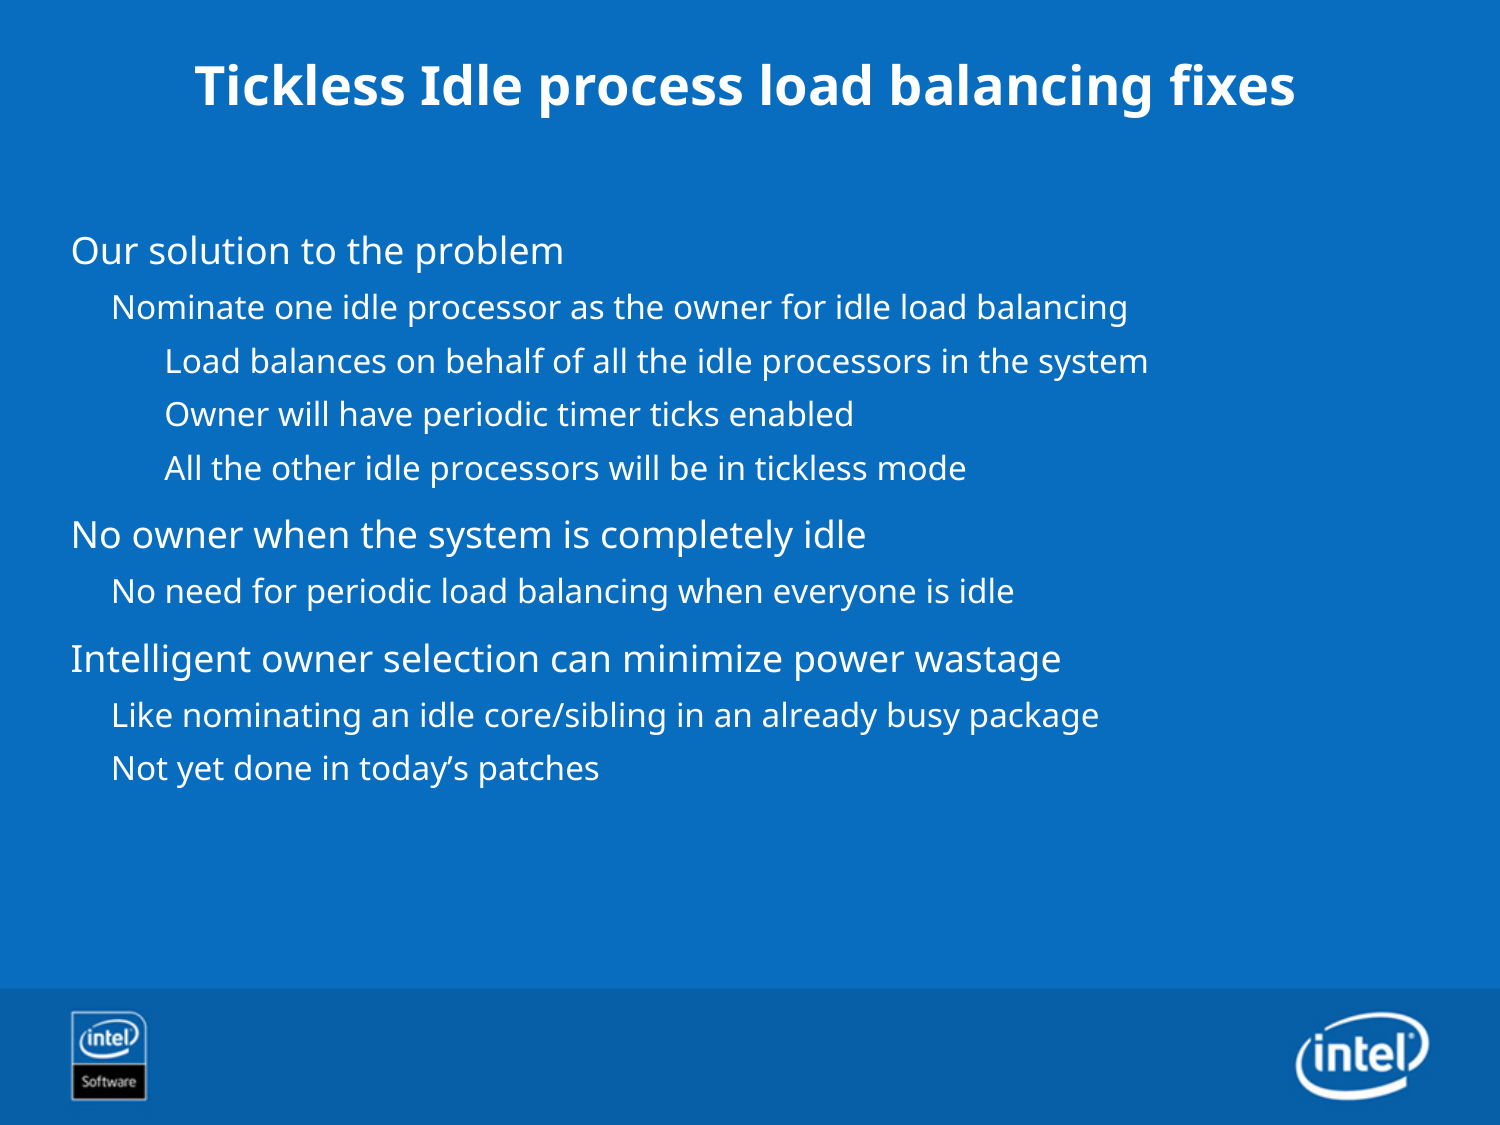

# Tickless Idle process load balancing fixes
Our solution to the problem
Nominate one idle processor as the owner for idle load balancing
Load balances on behalf of all the idle processors in the system
Owner will have periodic timer ticks enabled
All the other idle processors will be in tickless mode
No owner when the system is completely idle
No need for periodic load balancing when everyone is idle
Intelligent owner selection can minimize power wastage
Like nominating an idle core/sibling in an already busy package
Not yet done in today’s patches